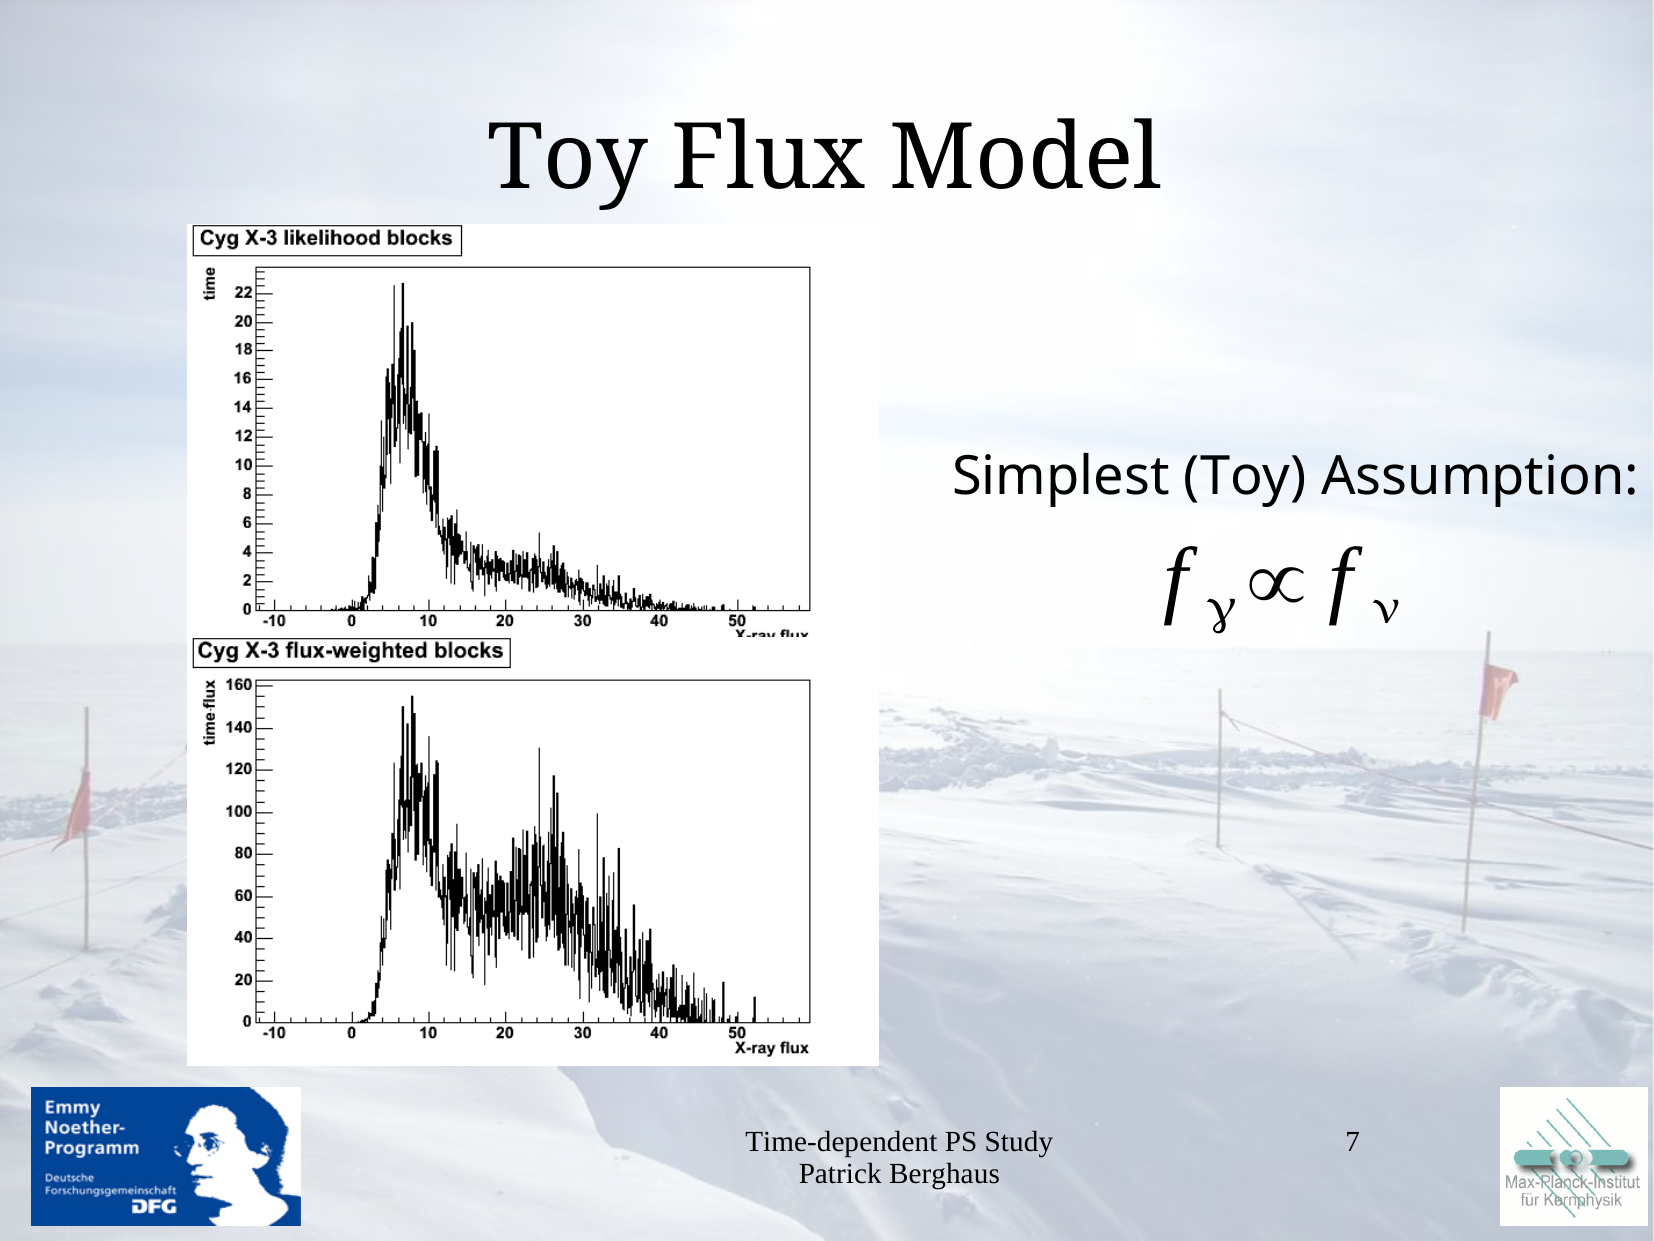

# Toy Flux Model
Simplest (Toy) Assumption:
7